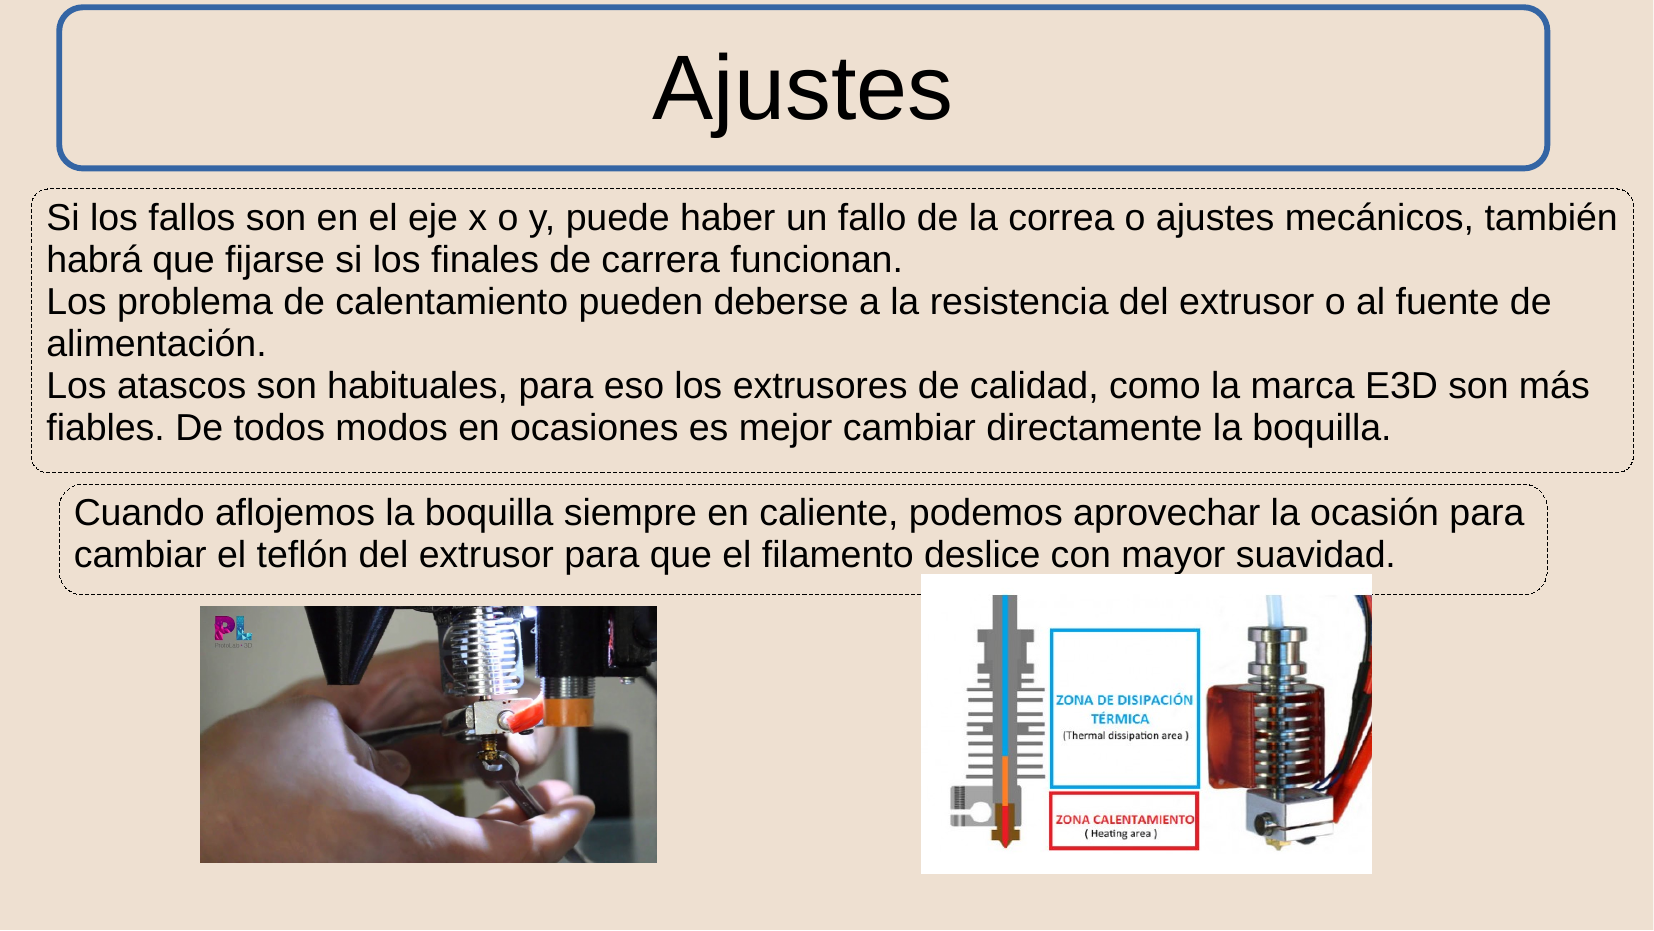

# Ajustes
Si los fallos son en el eje x o y, puede haber un fallo de la correa o ajustes mecánicos, también
habrá que fijarse si los finales de carrera funcionan.
Los problema de calentamiento pueden deberse a la resistencia del extrusor o al fuente de
alimentación.
Los atascos son habituales, para eso los extrusores de calidad, como la marca E3D son más
fiables. De todos modos en ocasiones es mejor cambiar directamente la boquilla.
Cuando aflojemos la boquilla siempre en caliente, podemos aprovechar la ocasión para
cambiar el teflón del extrusor para que el filamento deslice con mayor suavidad.